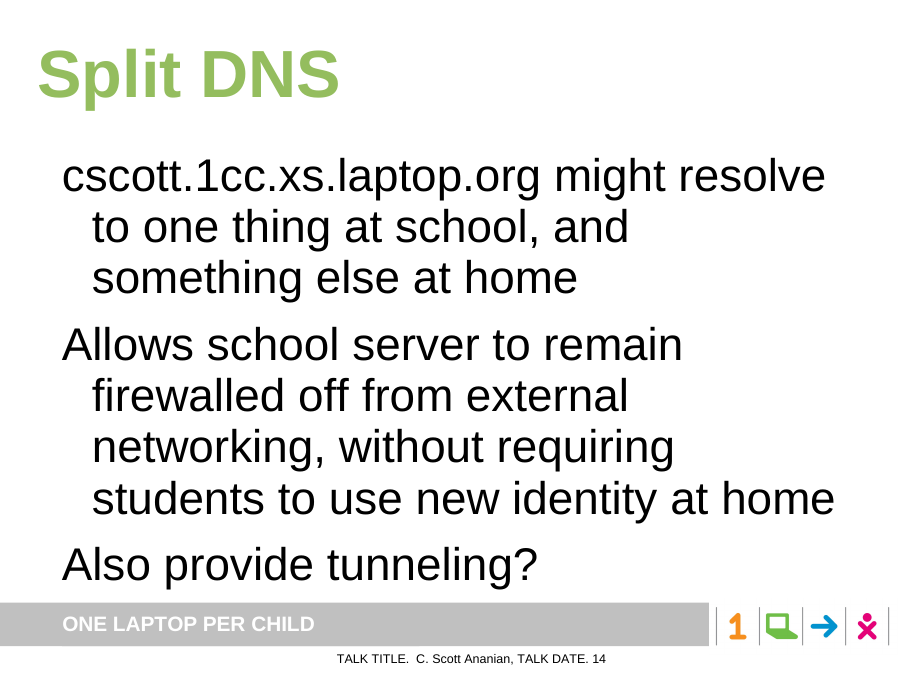

# Split DNS
cscott.1cc.xs.laptop.org might resolve to one thing at school, and something else at home
Allows school server to remain firewalled off from external networking, without requiring students to use new identity at home
Also provide tunneling?